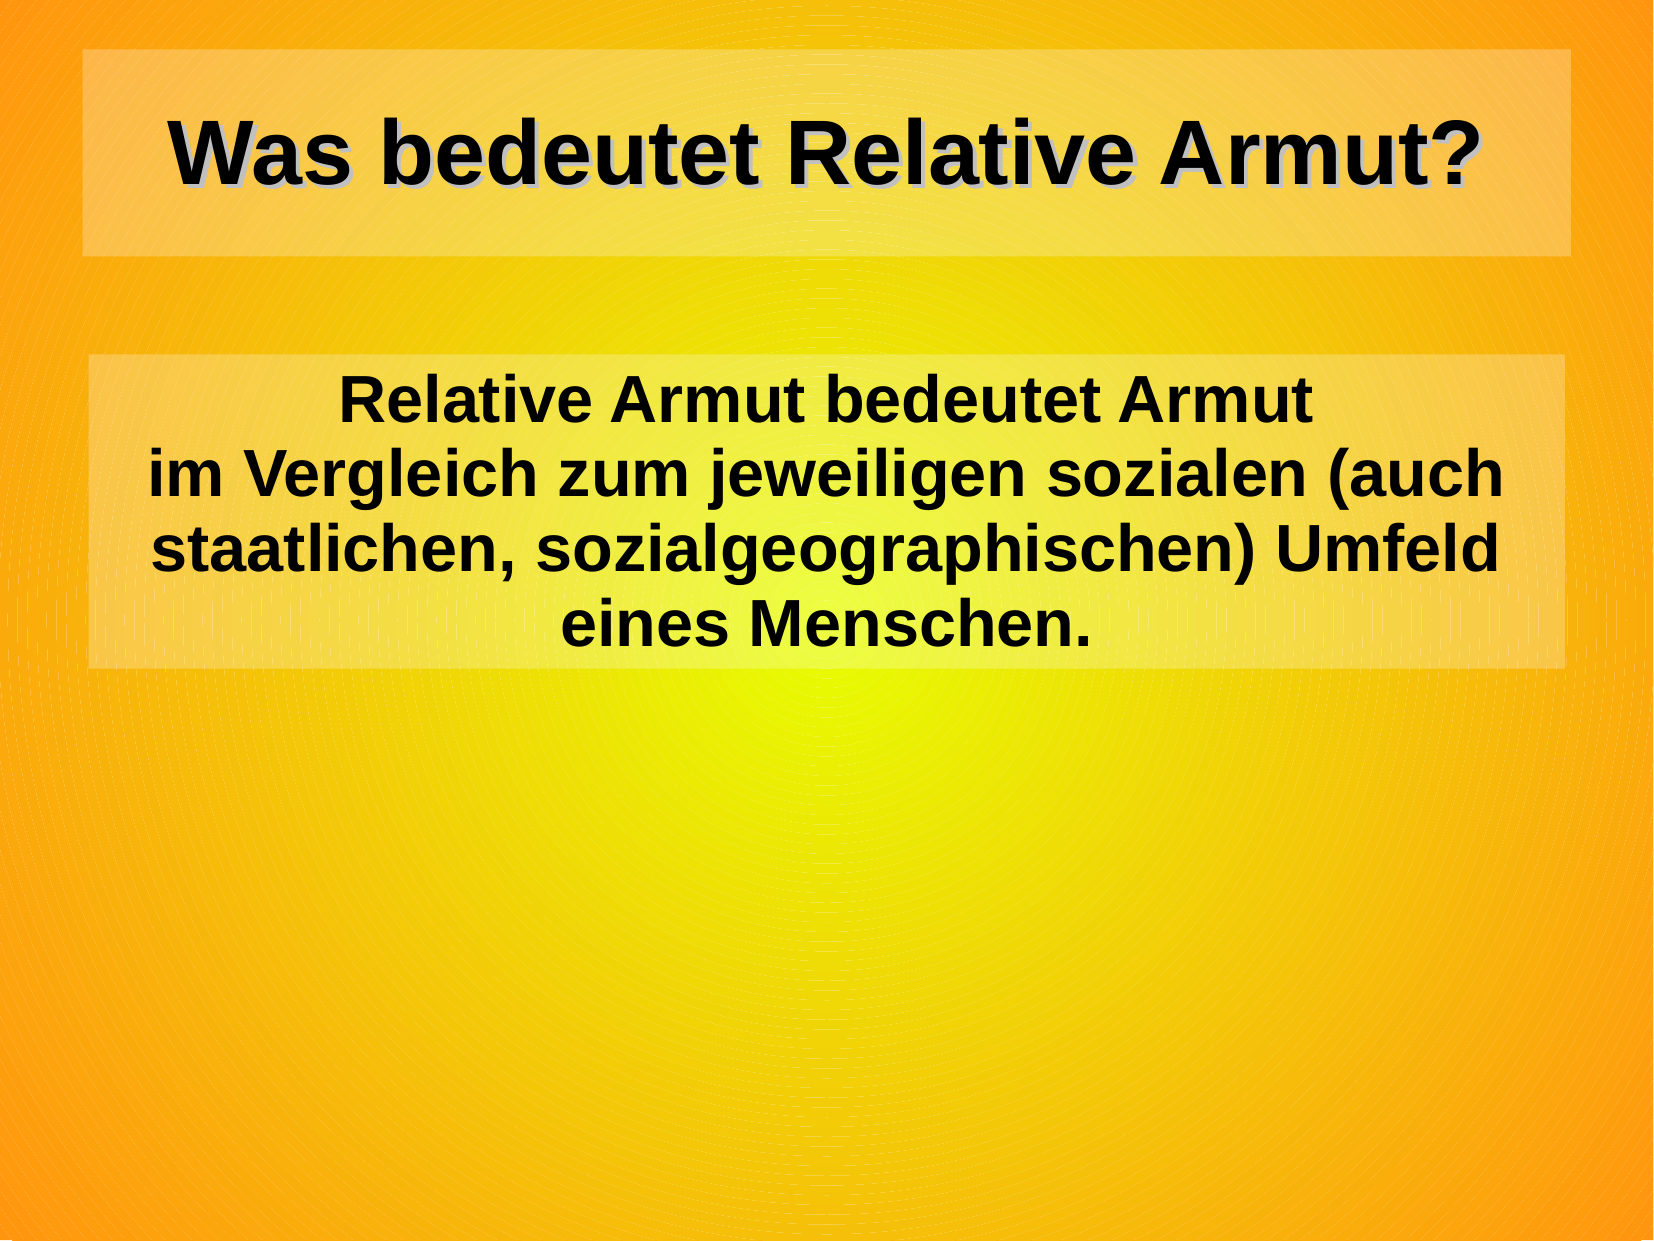

# Was bedeutet Relative Armut?
Relative Armut bedeutet Armut
im Vergleich zum jeweiligen sozialen (auch staatlichen, sozialgeographischen) Umfeld eines Menschen.